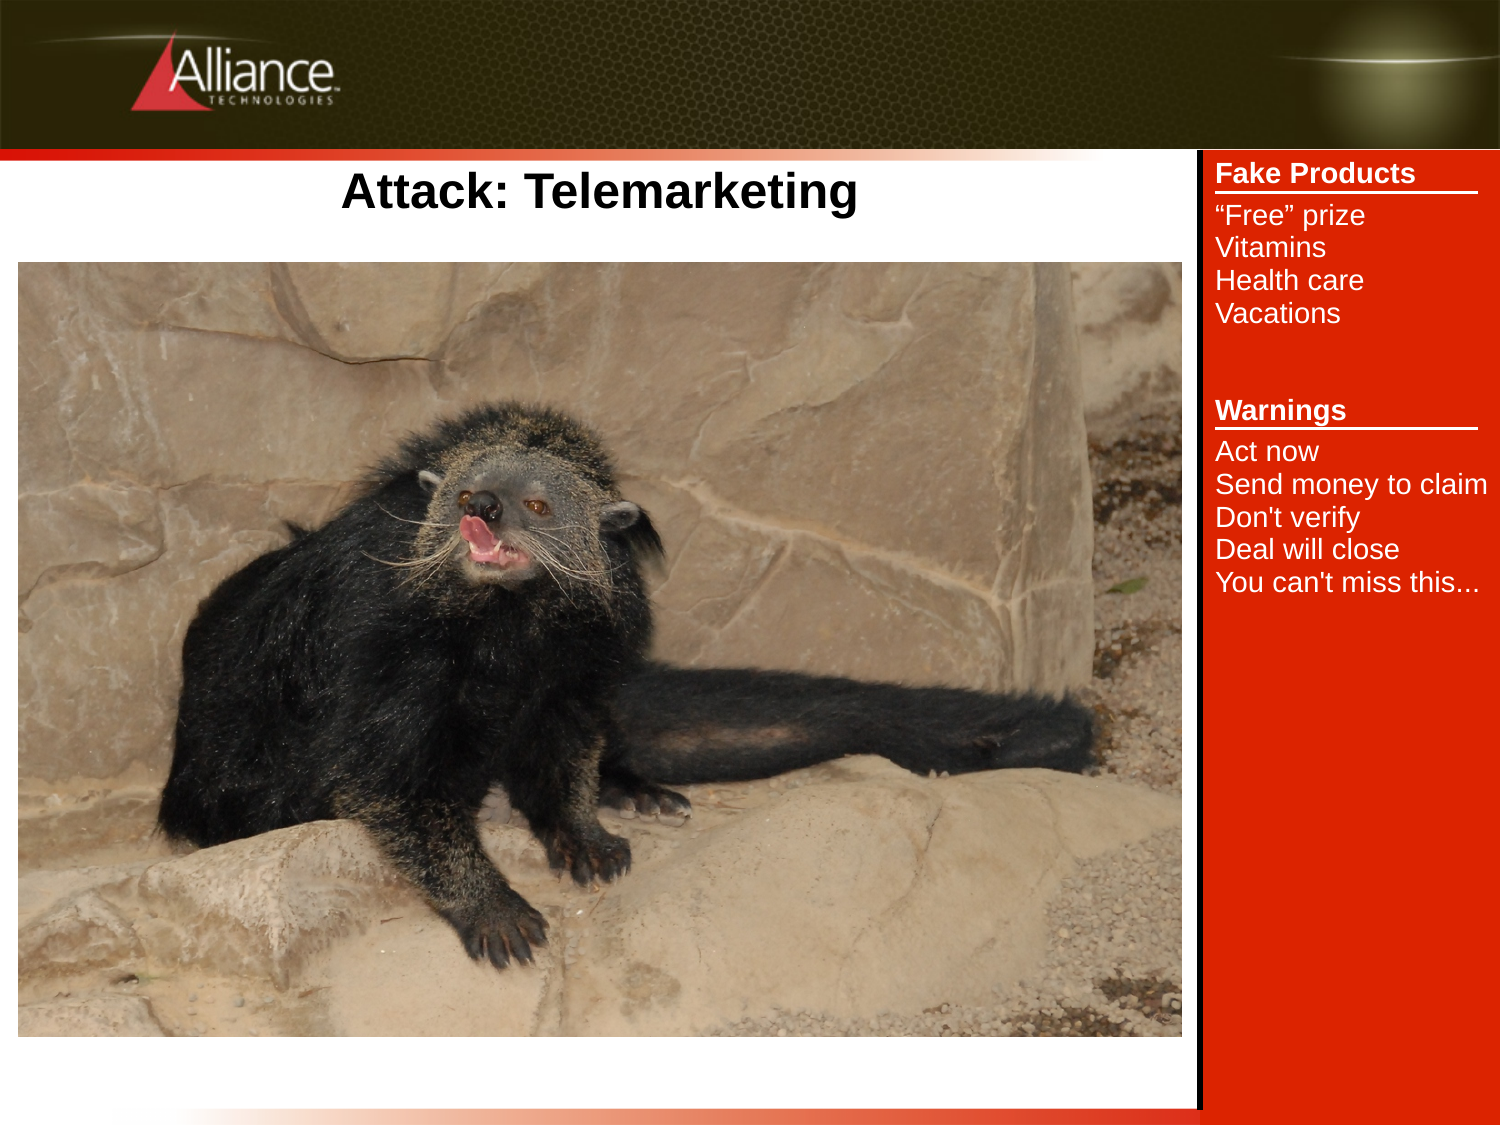

Fake Products
Attack: Telemarketing
“Free” prize
Vitamins
Health care
Vacations
Warnings
Act now
Send money to claim
Don't verify
Deal will close
You can't miss this...